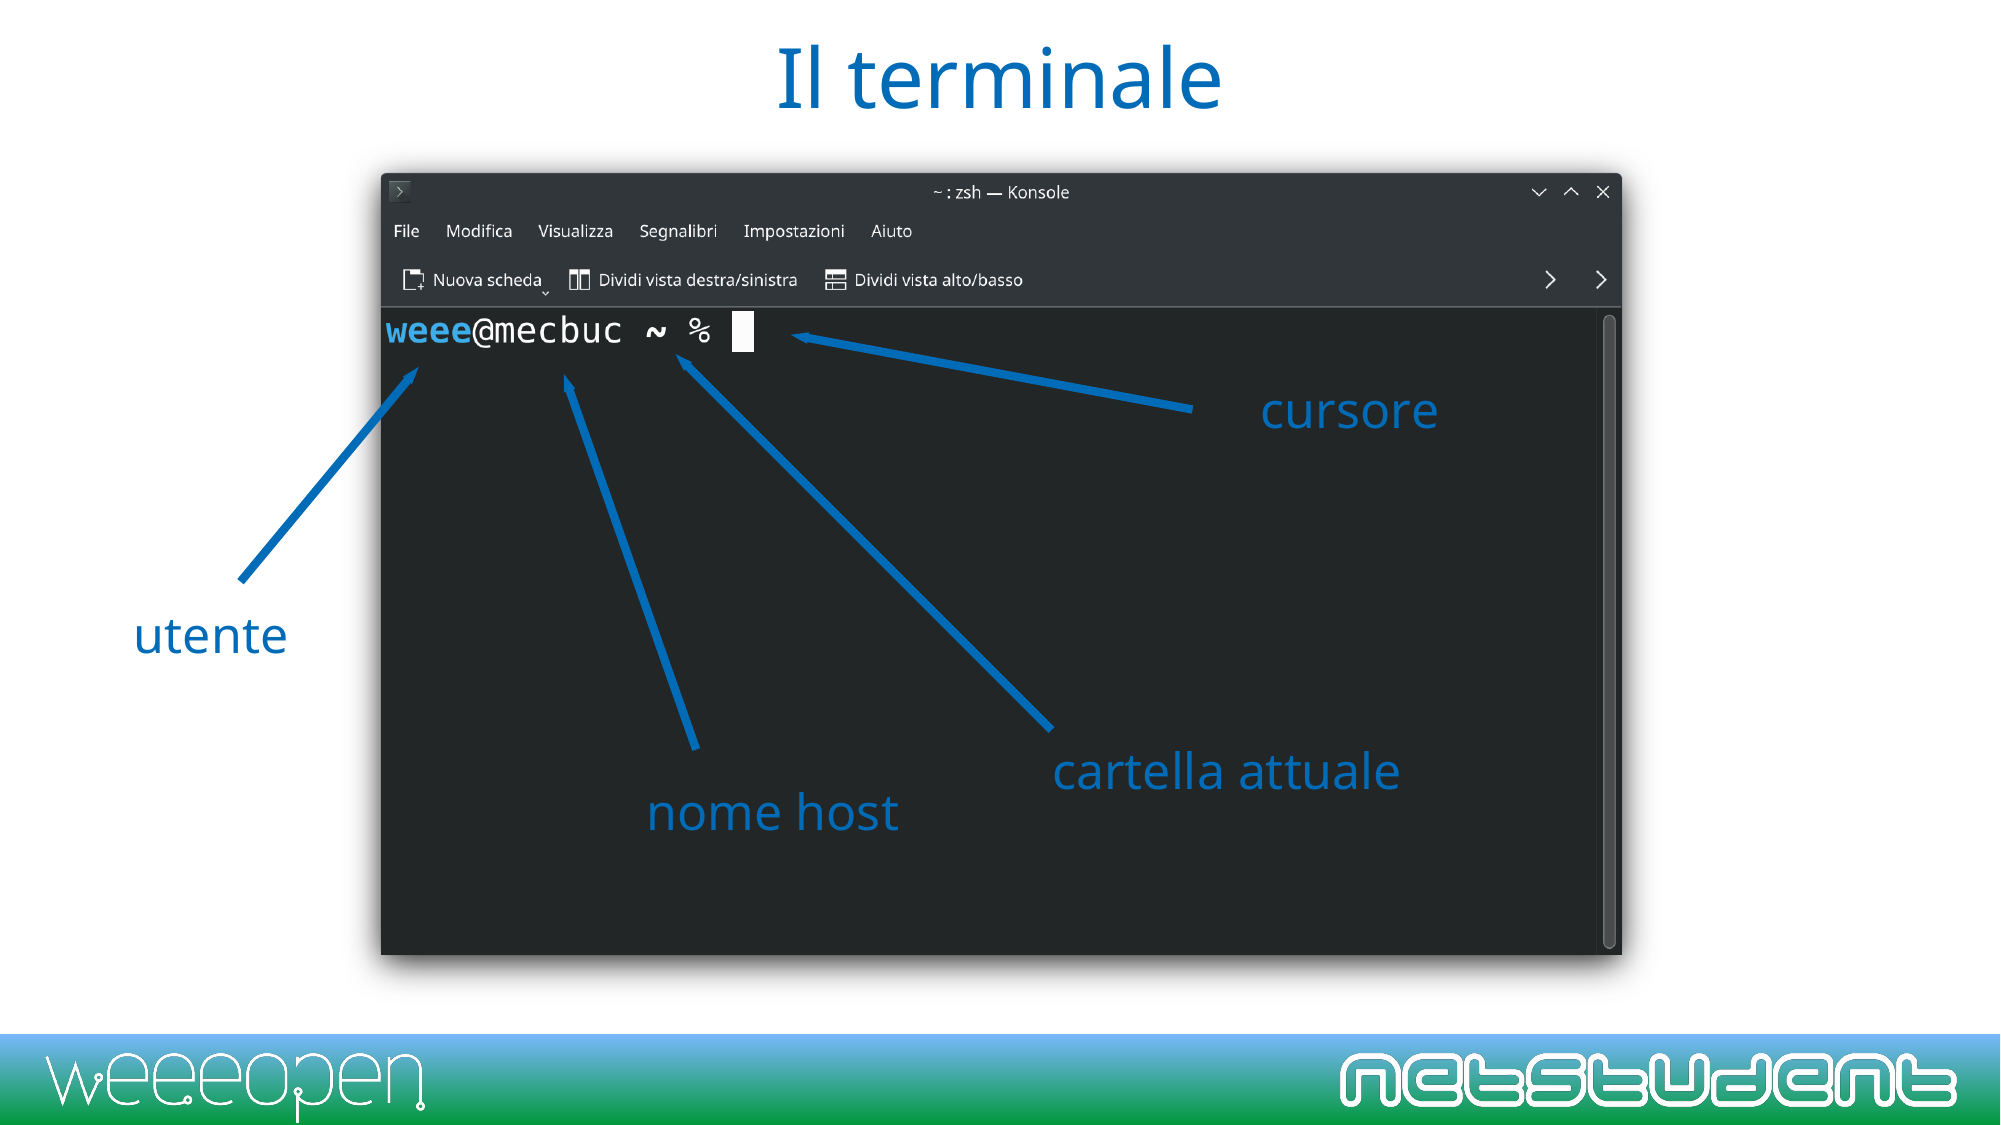

# Il terminale
cursore
utente
cartella attuale
nome host